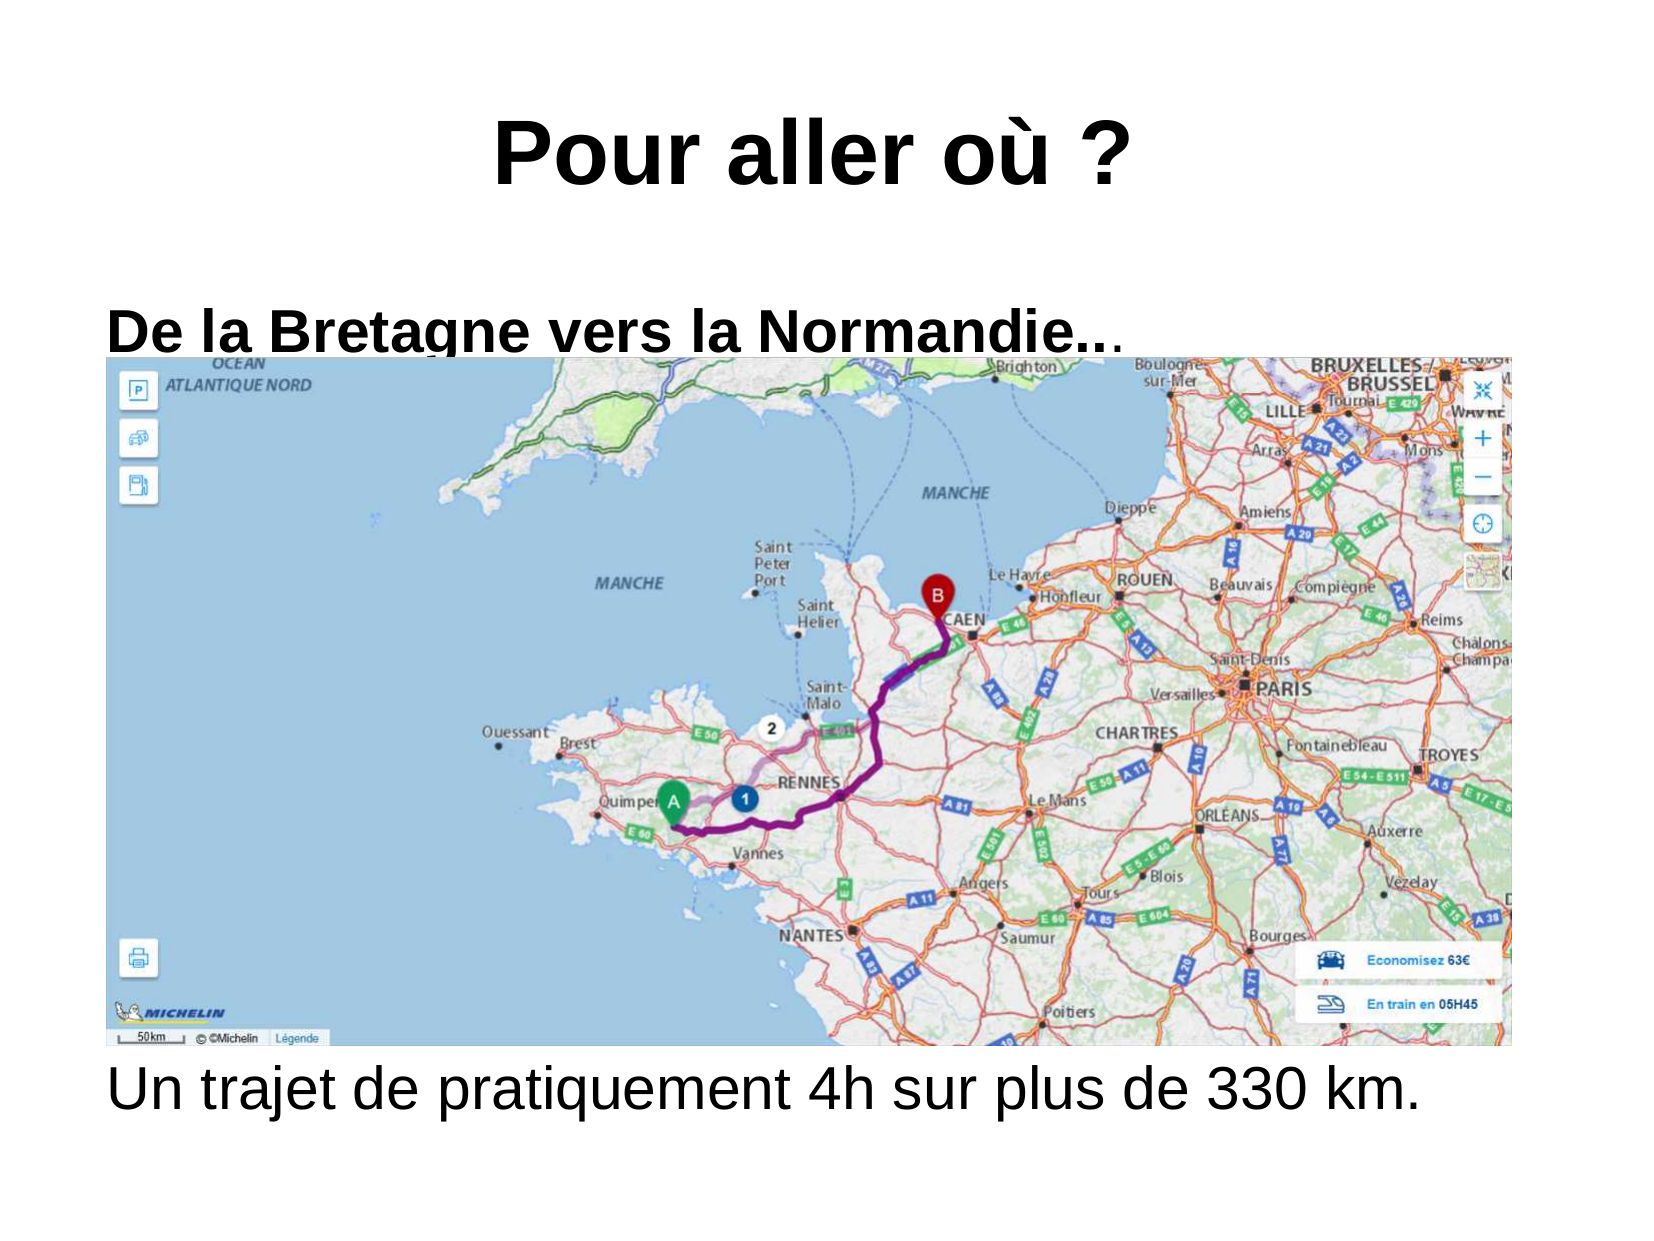

# Pour aller où ?
De la Bretagne vers la Normandie...
Un trajet de pratiquement 4h sur plus de 330 km.